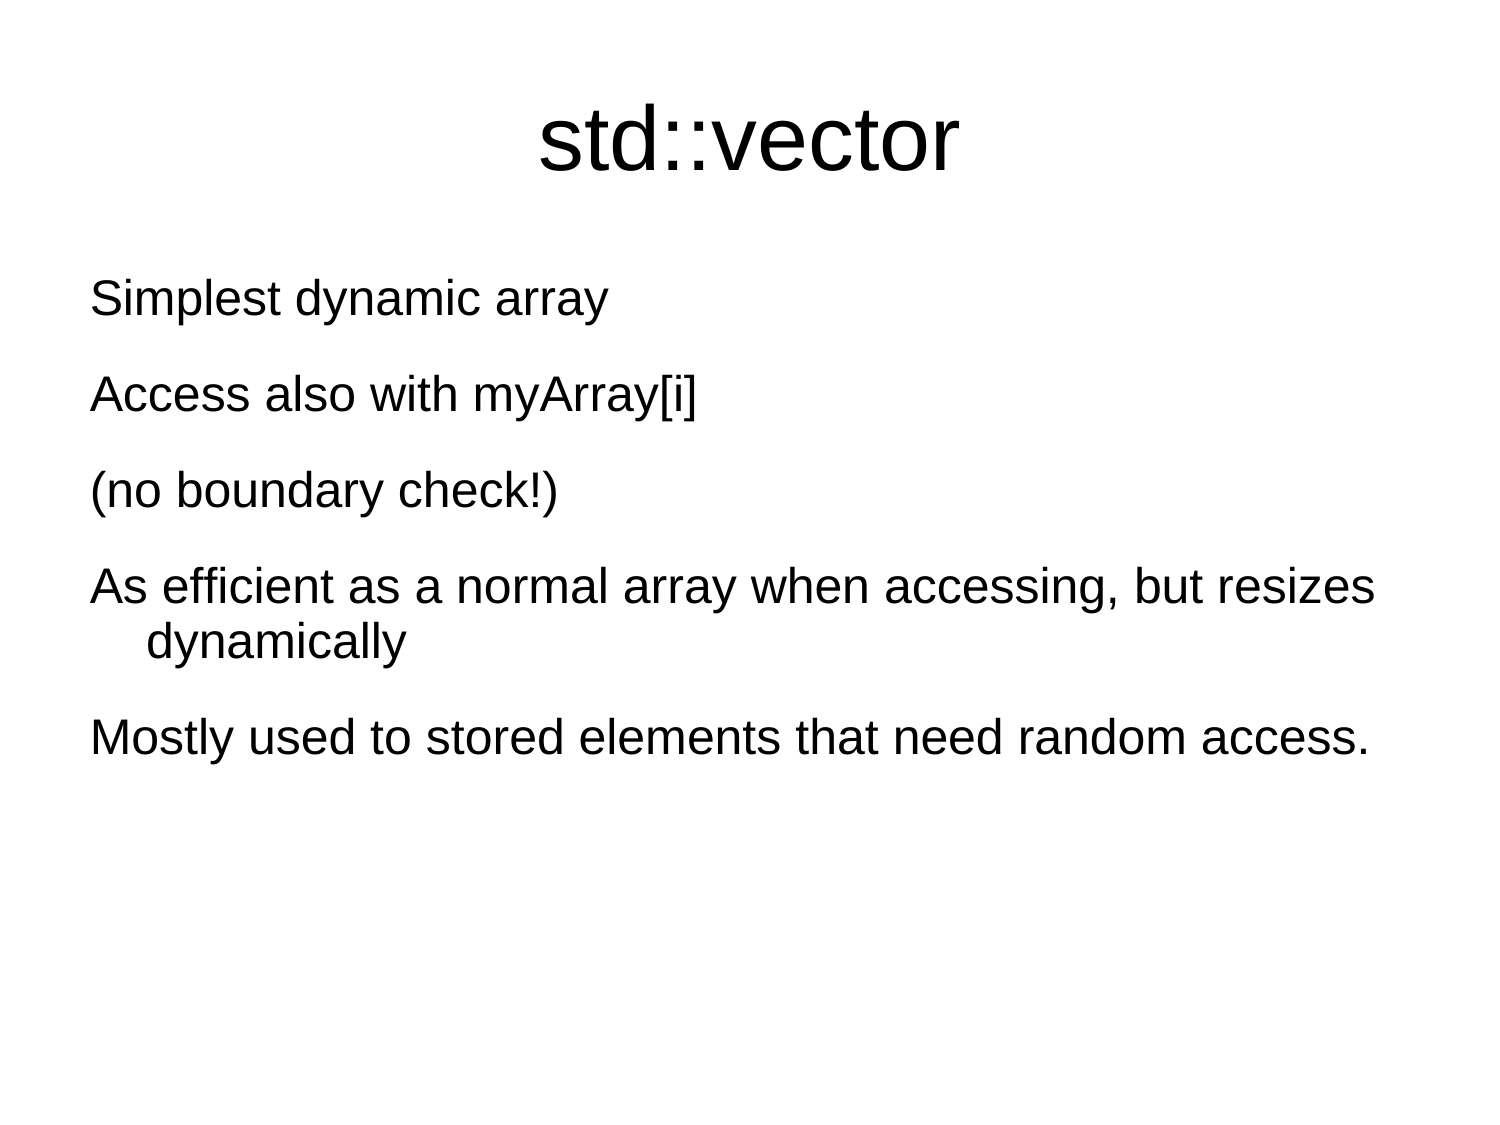

# std::vector
Simplest dynamic array
Access also with myArray[i]
(no boundary check!)
As efficient as a normal array when accessing, but resizes dynamically
Mostly used to stored elements that need random access.